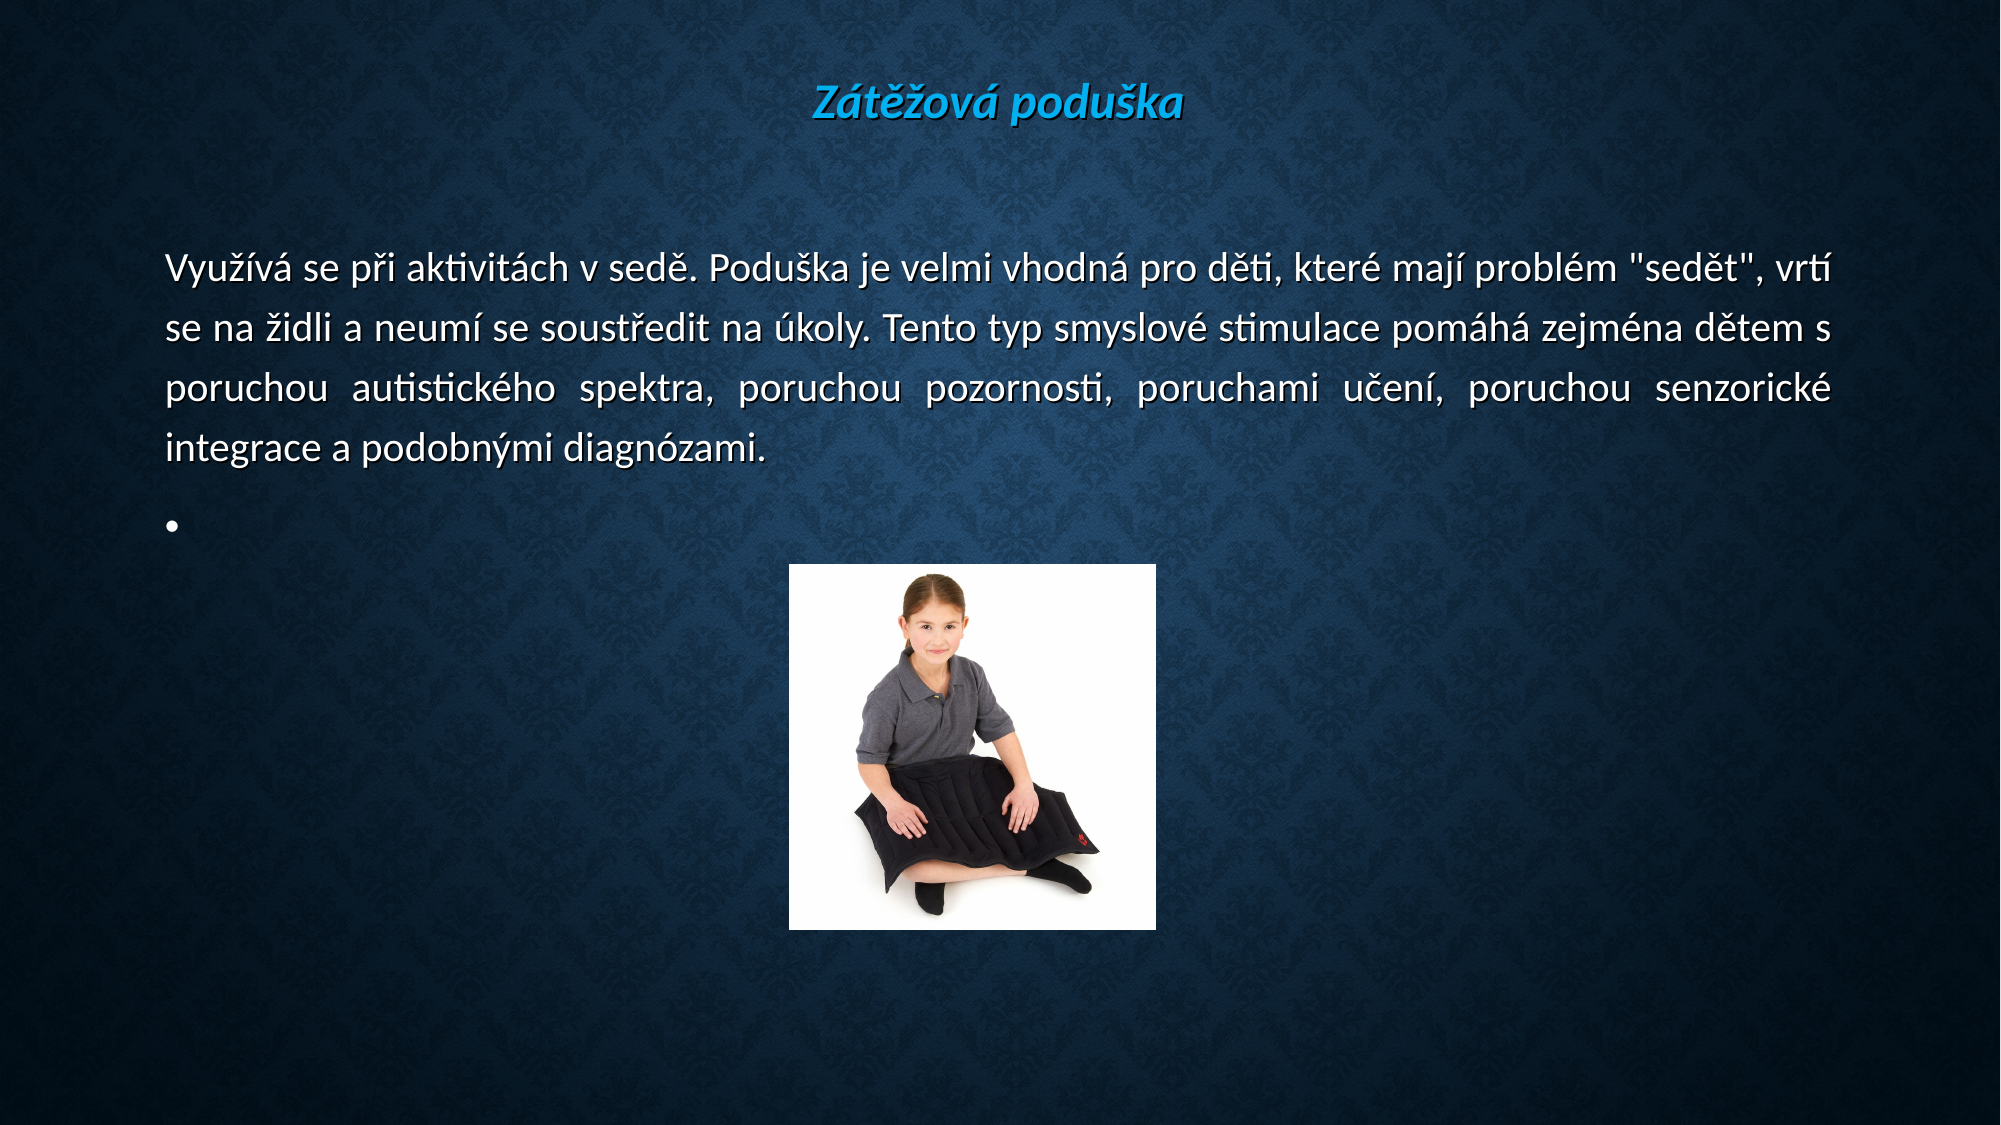

# Zátěžová poduška
Využívá se při aktivitách v sedě. Poduška je velmi vhodná pro děti, které mají problém "sedět", vrtí se na židli a neumí se soustředit na úkoly. Tento typ smyslové stimulace pomáhá zejména dětem s poruchou autistického spektra, poruchou pozornosti, poruchami učení, poruchou senzorické integrace a podobnými diagnózami.